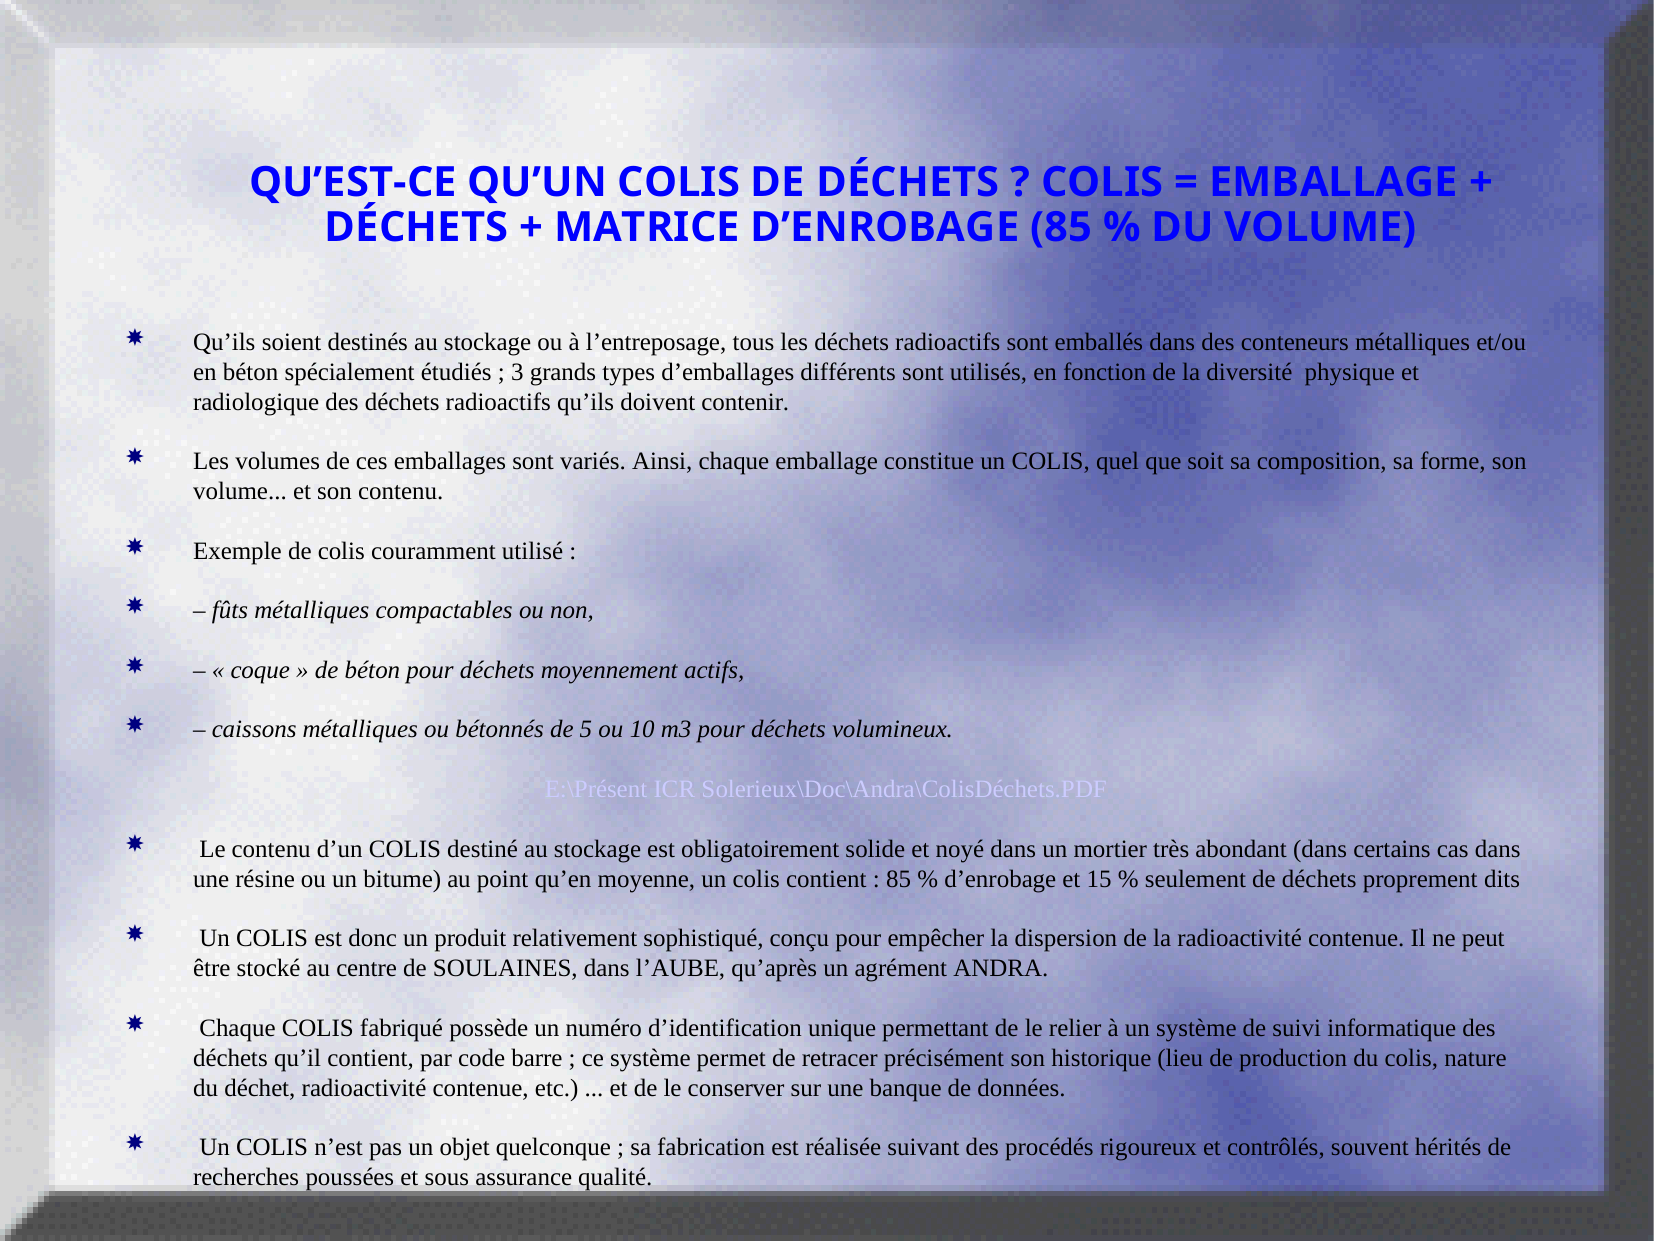

# QU’EST-CE QU’UN COLIS DE DÉCHETS ? COLIS = EMBALLAGE + DÉCHETS + MATRICE D’ENROBAGE (85 % DU VOLUME)
Qu’ils soient destinés au stockage ou à l’entreposage, tous les déchets radioactifs sont emballés dans des conteneurs métalliques et/ou en béton spécialement étudiés ; 3 grands types d’emballages différents sont utilisés, en fonction de la diversité physique et radiologique des déchets radioactifs qu’ils doivent contenir.
Les volumes de ces emballages sont variés. Ainsi, chaque emballage constitue un COLIS, quel que soit sa composition, sa forme, son volume... et son contenu.
Exemple de colis couramment utilisé :
– fûts métalliques compactables ou non,
– « coque » de béton pour déchets moyennement actifs,
– caissons métalliques ou bétonnés de 5 ou 10 m3 pour déchets volumineux.
E:\Présent ICR Solerieux\Doc\Andra\ColisDéchets.PDF
 Le contenu d’un COLIS destiné au stockage est obligatoirement solide et noyé dans un mortier très abondant (dans certains cas dans une résine ou un bitume) au point qu’en moyenne, un colis contient : 85 % d’enrobage et 15 % seulement de déchets proprement dits
 Un COLIS est donc un produit relativement sophistiqué, conçu pour empêcher la dispersion de la radioactivité contenue. Il ne peut être stocké au centre de SOULAINES, dans l’AUBE, qu’après un agrément ANDRA.
 Chaque COLIS fabriqué possède un numéro d’identification unique permettant de le relier à un système de suivi informatique des déchets qu’il contient, par code barre ; ce système permet de retracer précisément son historique (lieu de production du colis, nature du déchet, radioactivité contenue, etc.) ... et de le conserver sur une banque de données.
 Un COLIS n’est pas un objet quelconque ; sa fabrication est réalisée suivant des procédés rigoureux et contrôlés, souvent hérités de recherches poussées et sous assurance qualité.